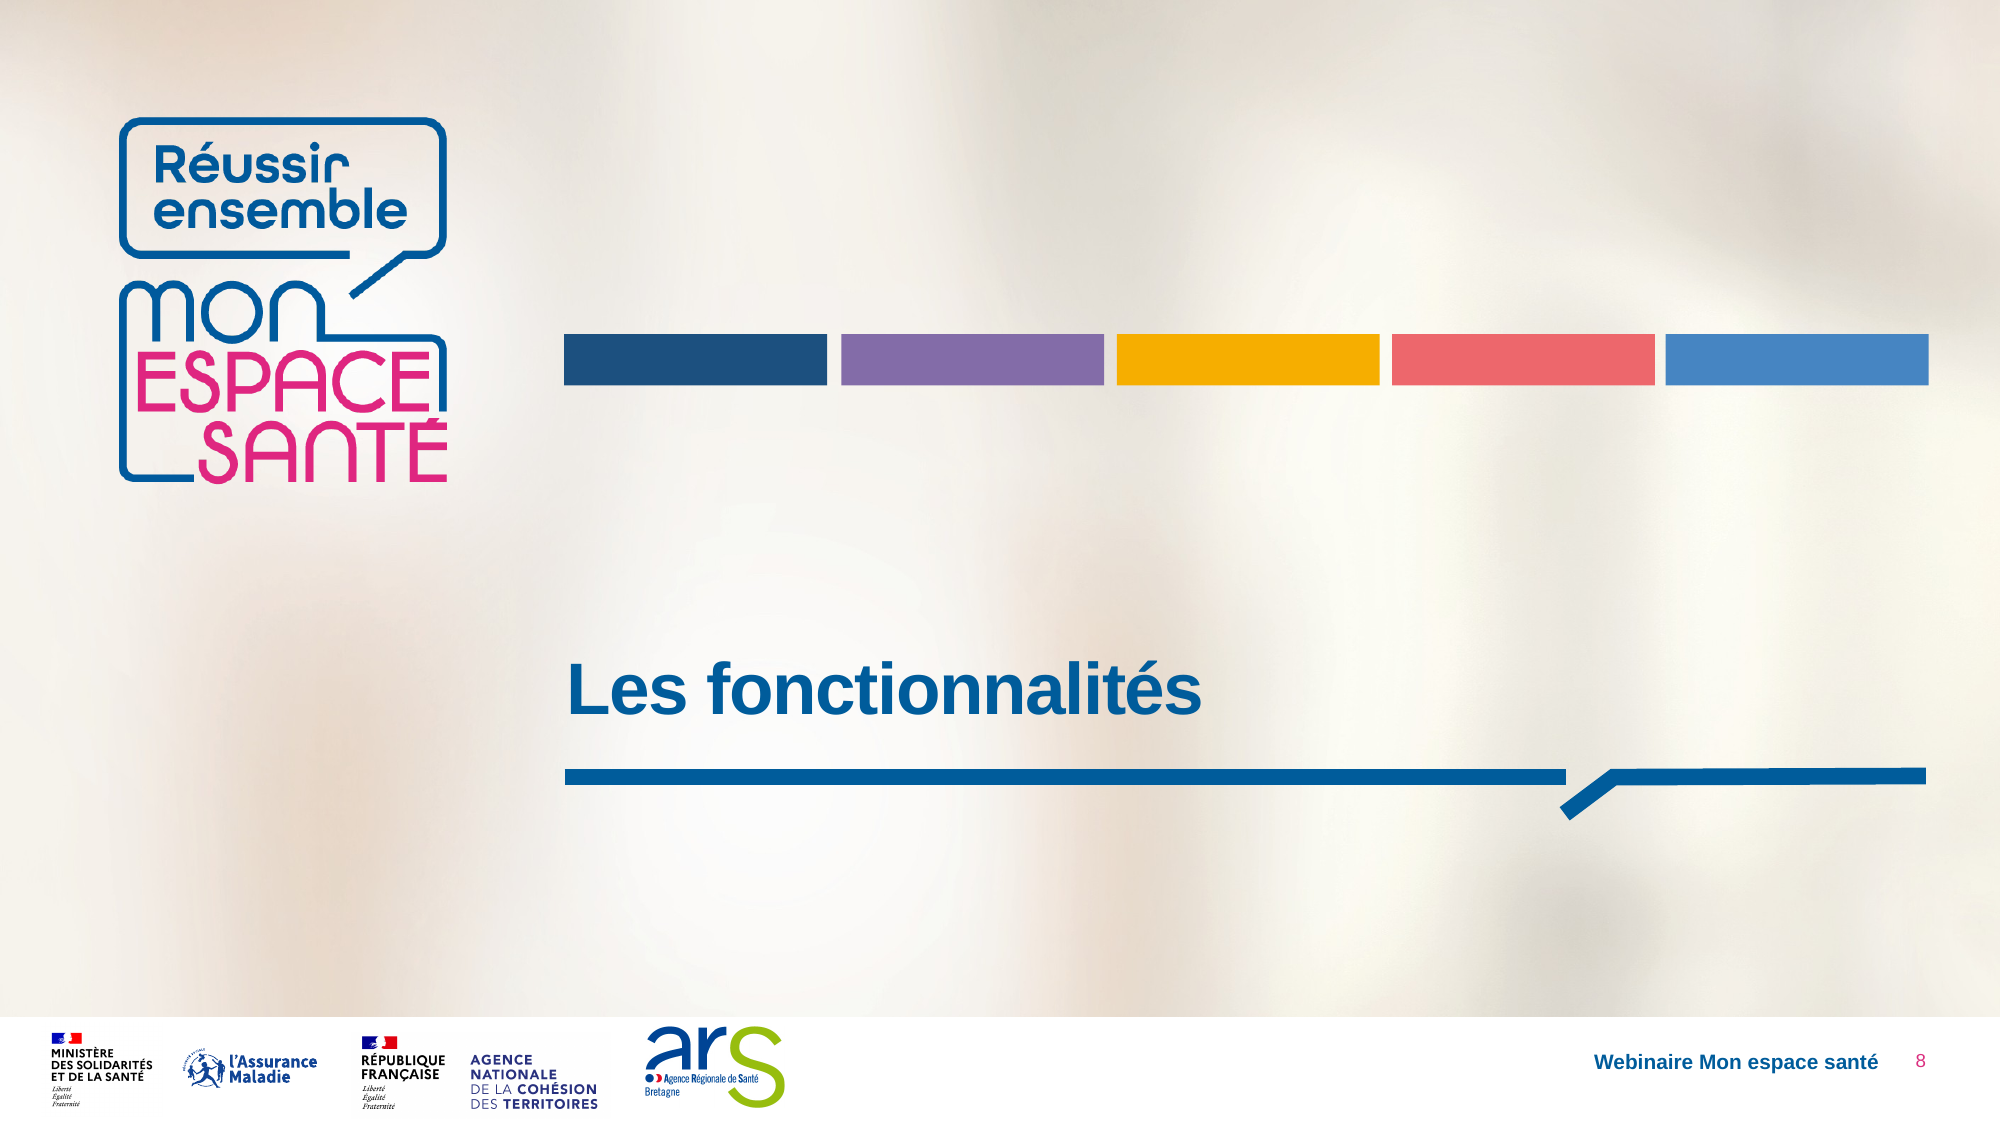

# Les fonctionnalités
Webinaire Mon espace santé